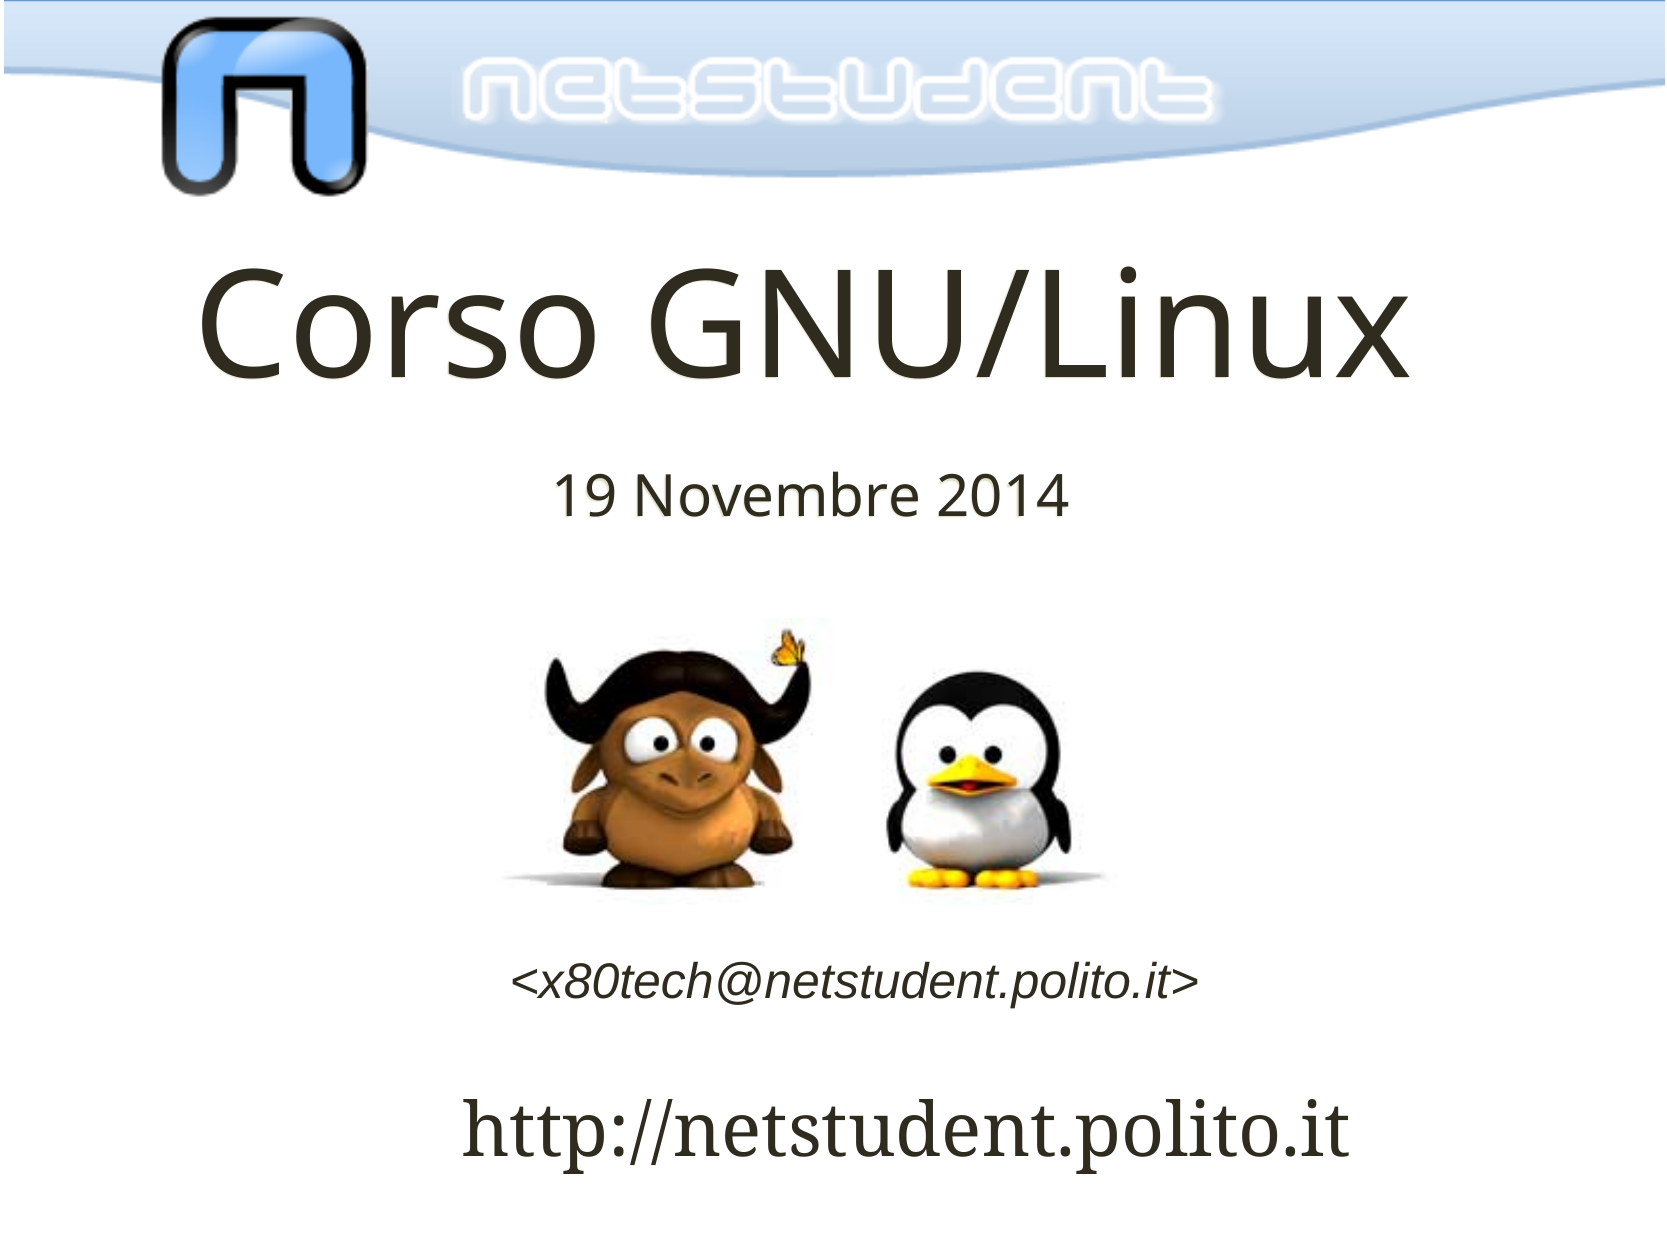

Corso GNU/Linux
# 19 Novembre 2014
<x80tech@netstudent.polito.it>
http://netstudent.polito.it